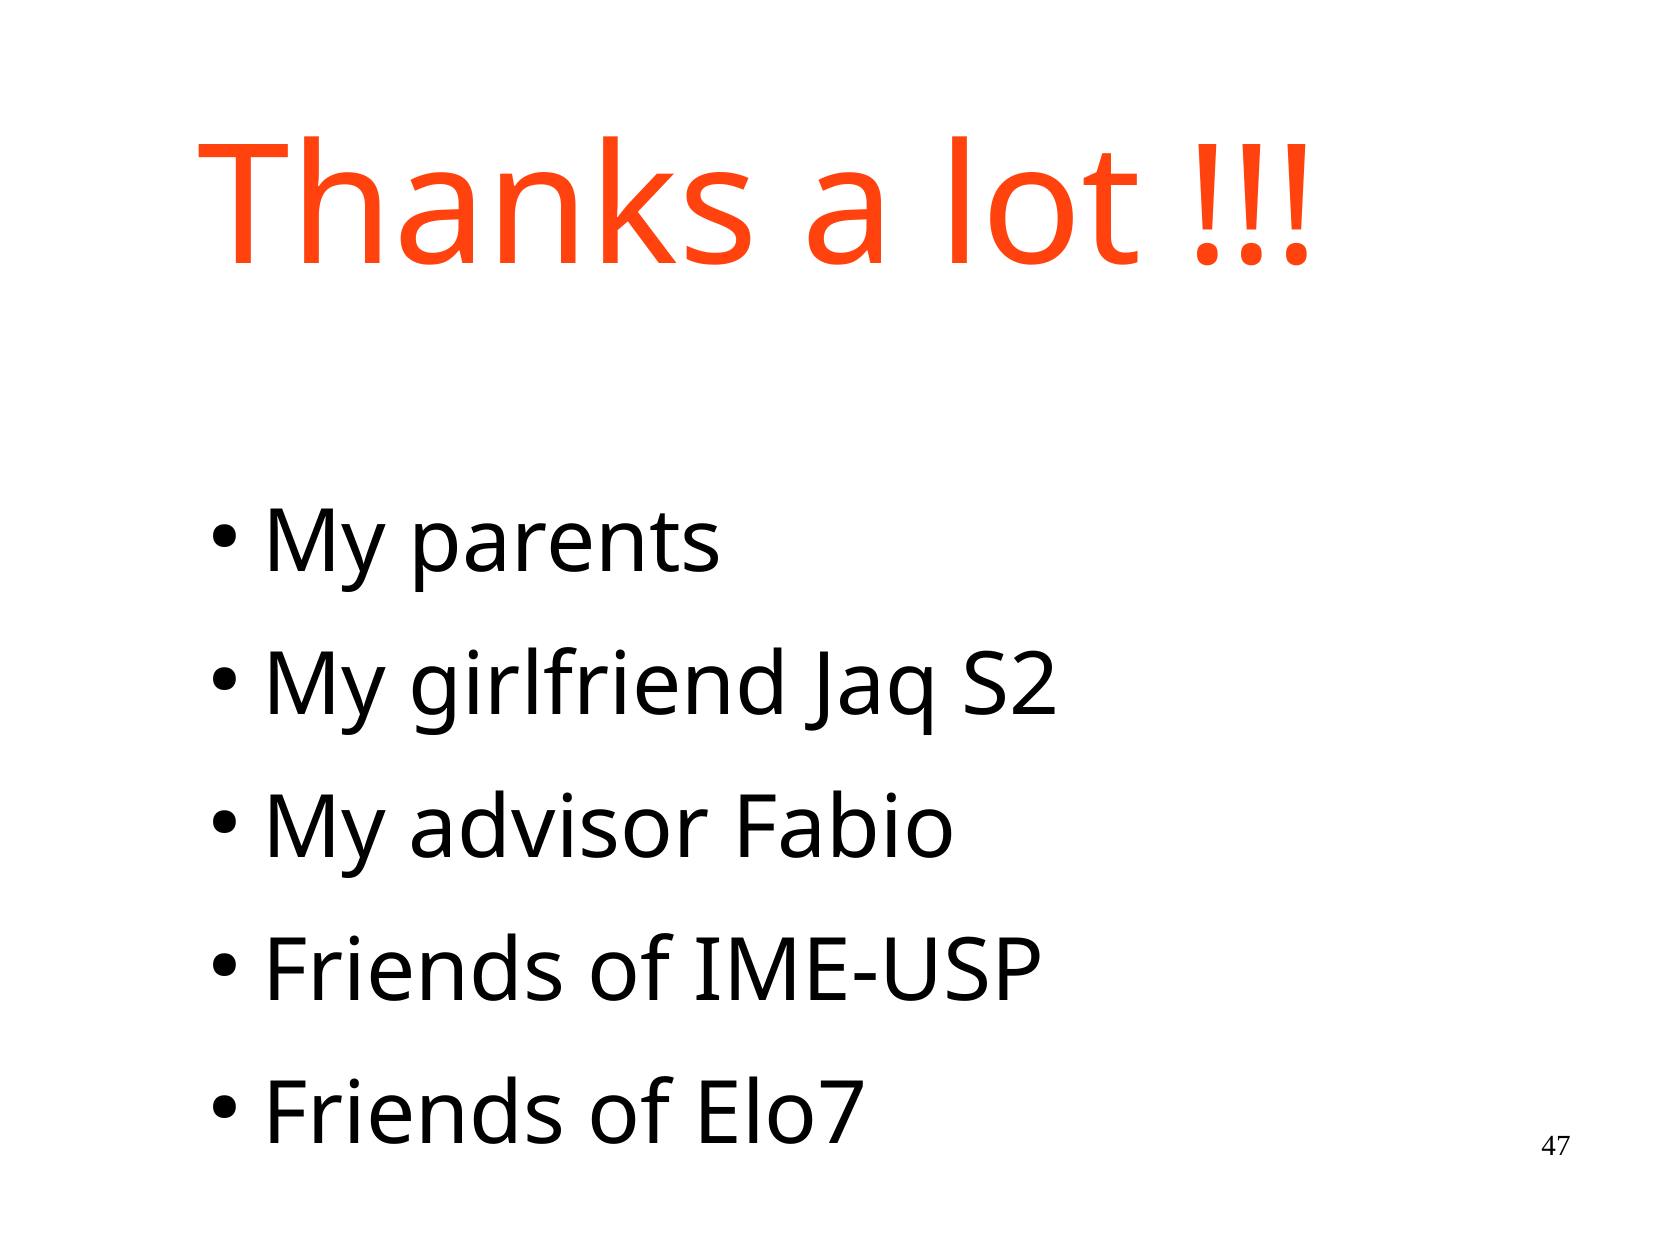

# Thanks a lot !!!
My parents
My girlfriend Jaq S2
My advisor Fabio
Friends of IME-USP
Friends of Elo7
47